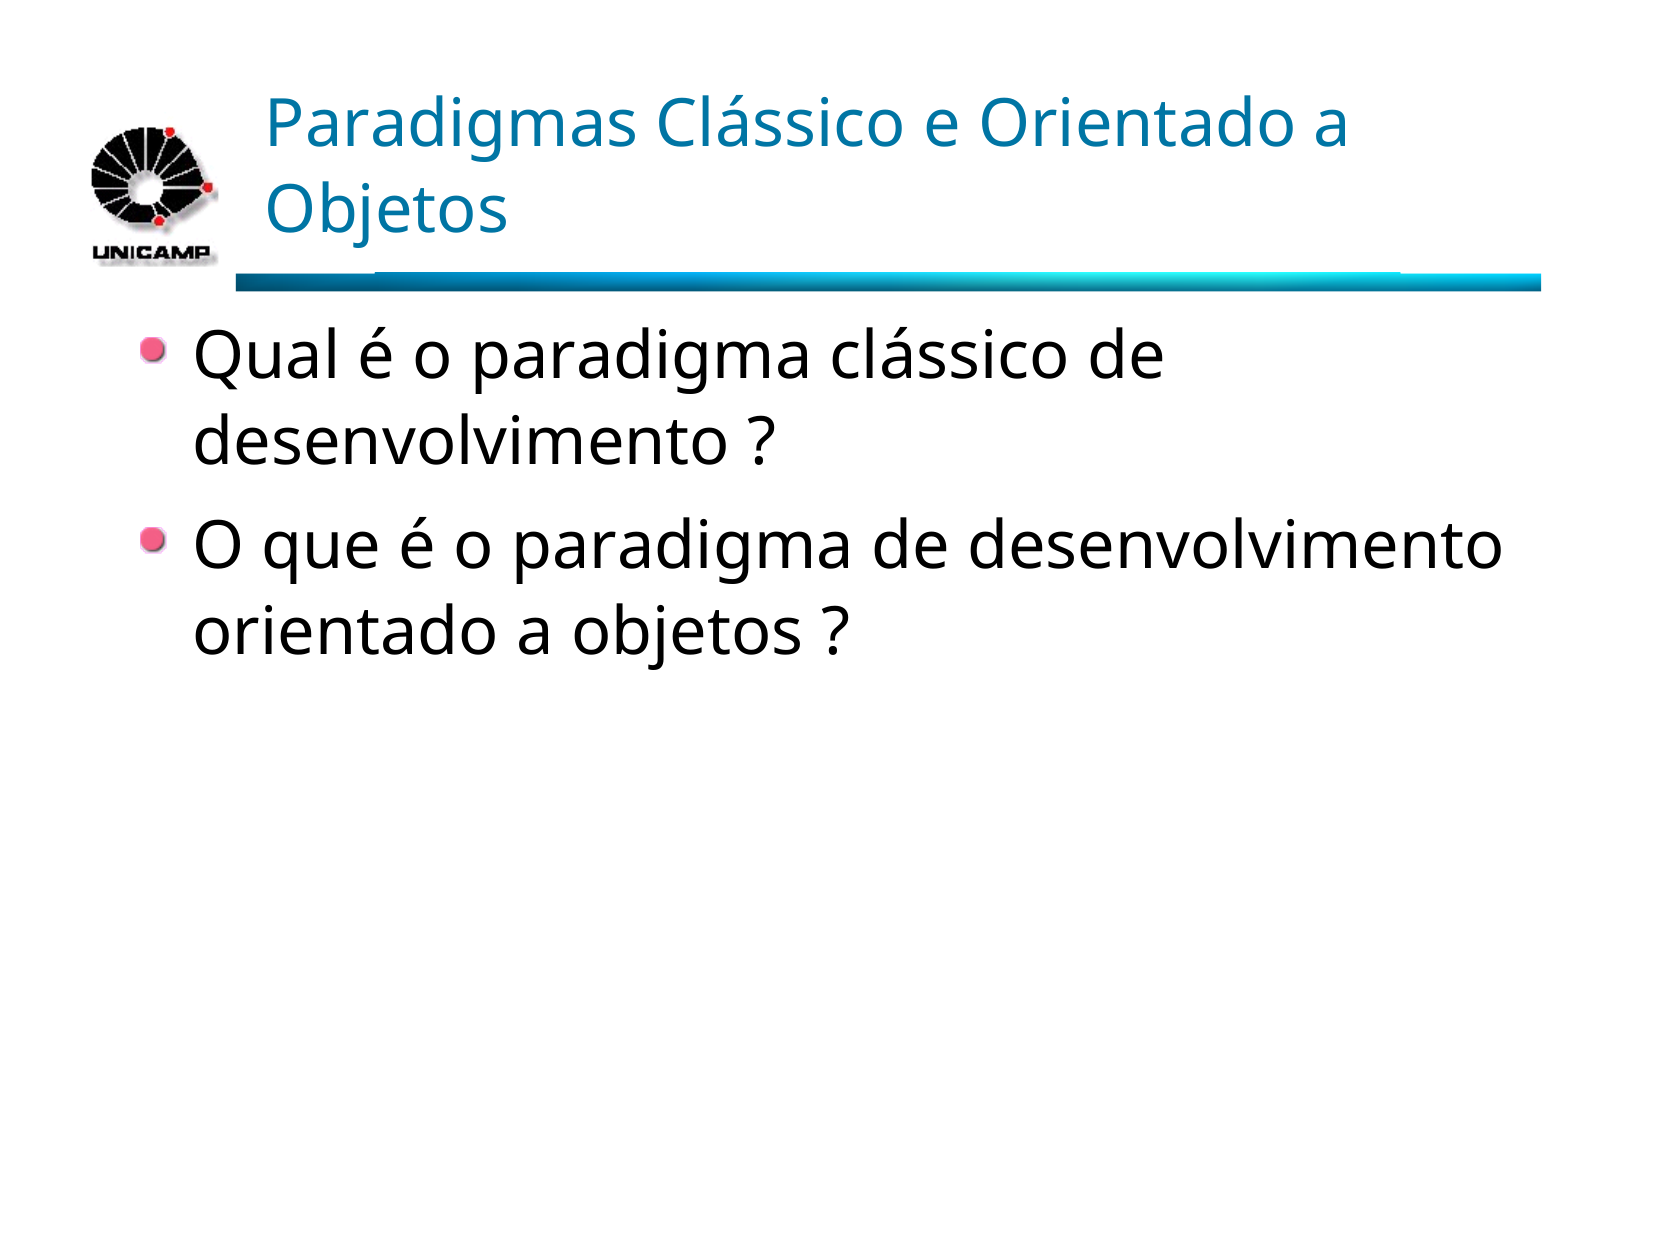

# Paradigmas Clássico e Orientado a Objetos
Qual é o paradigma clássico de desenvolvimento ?
O que é o paradigma de desenvolvimento orientado a objetos ?